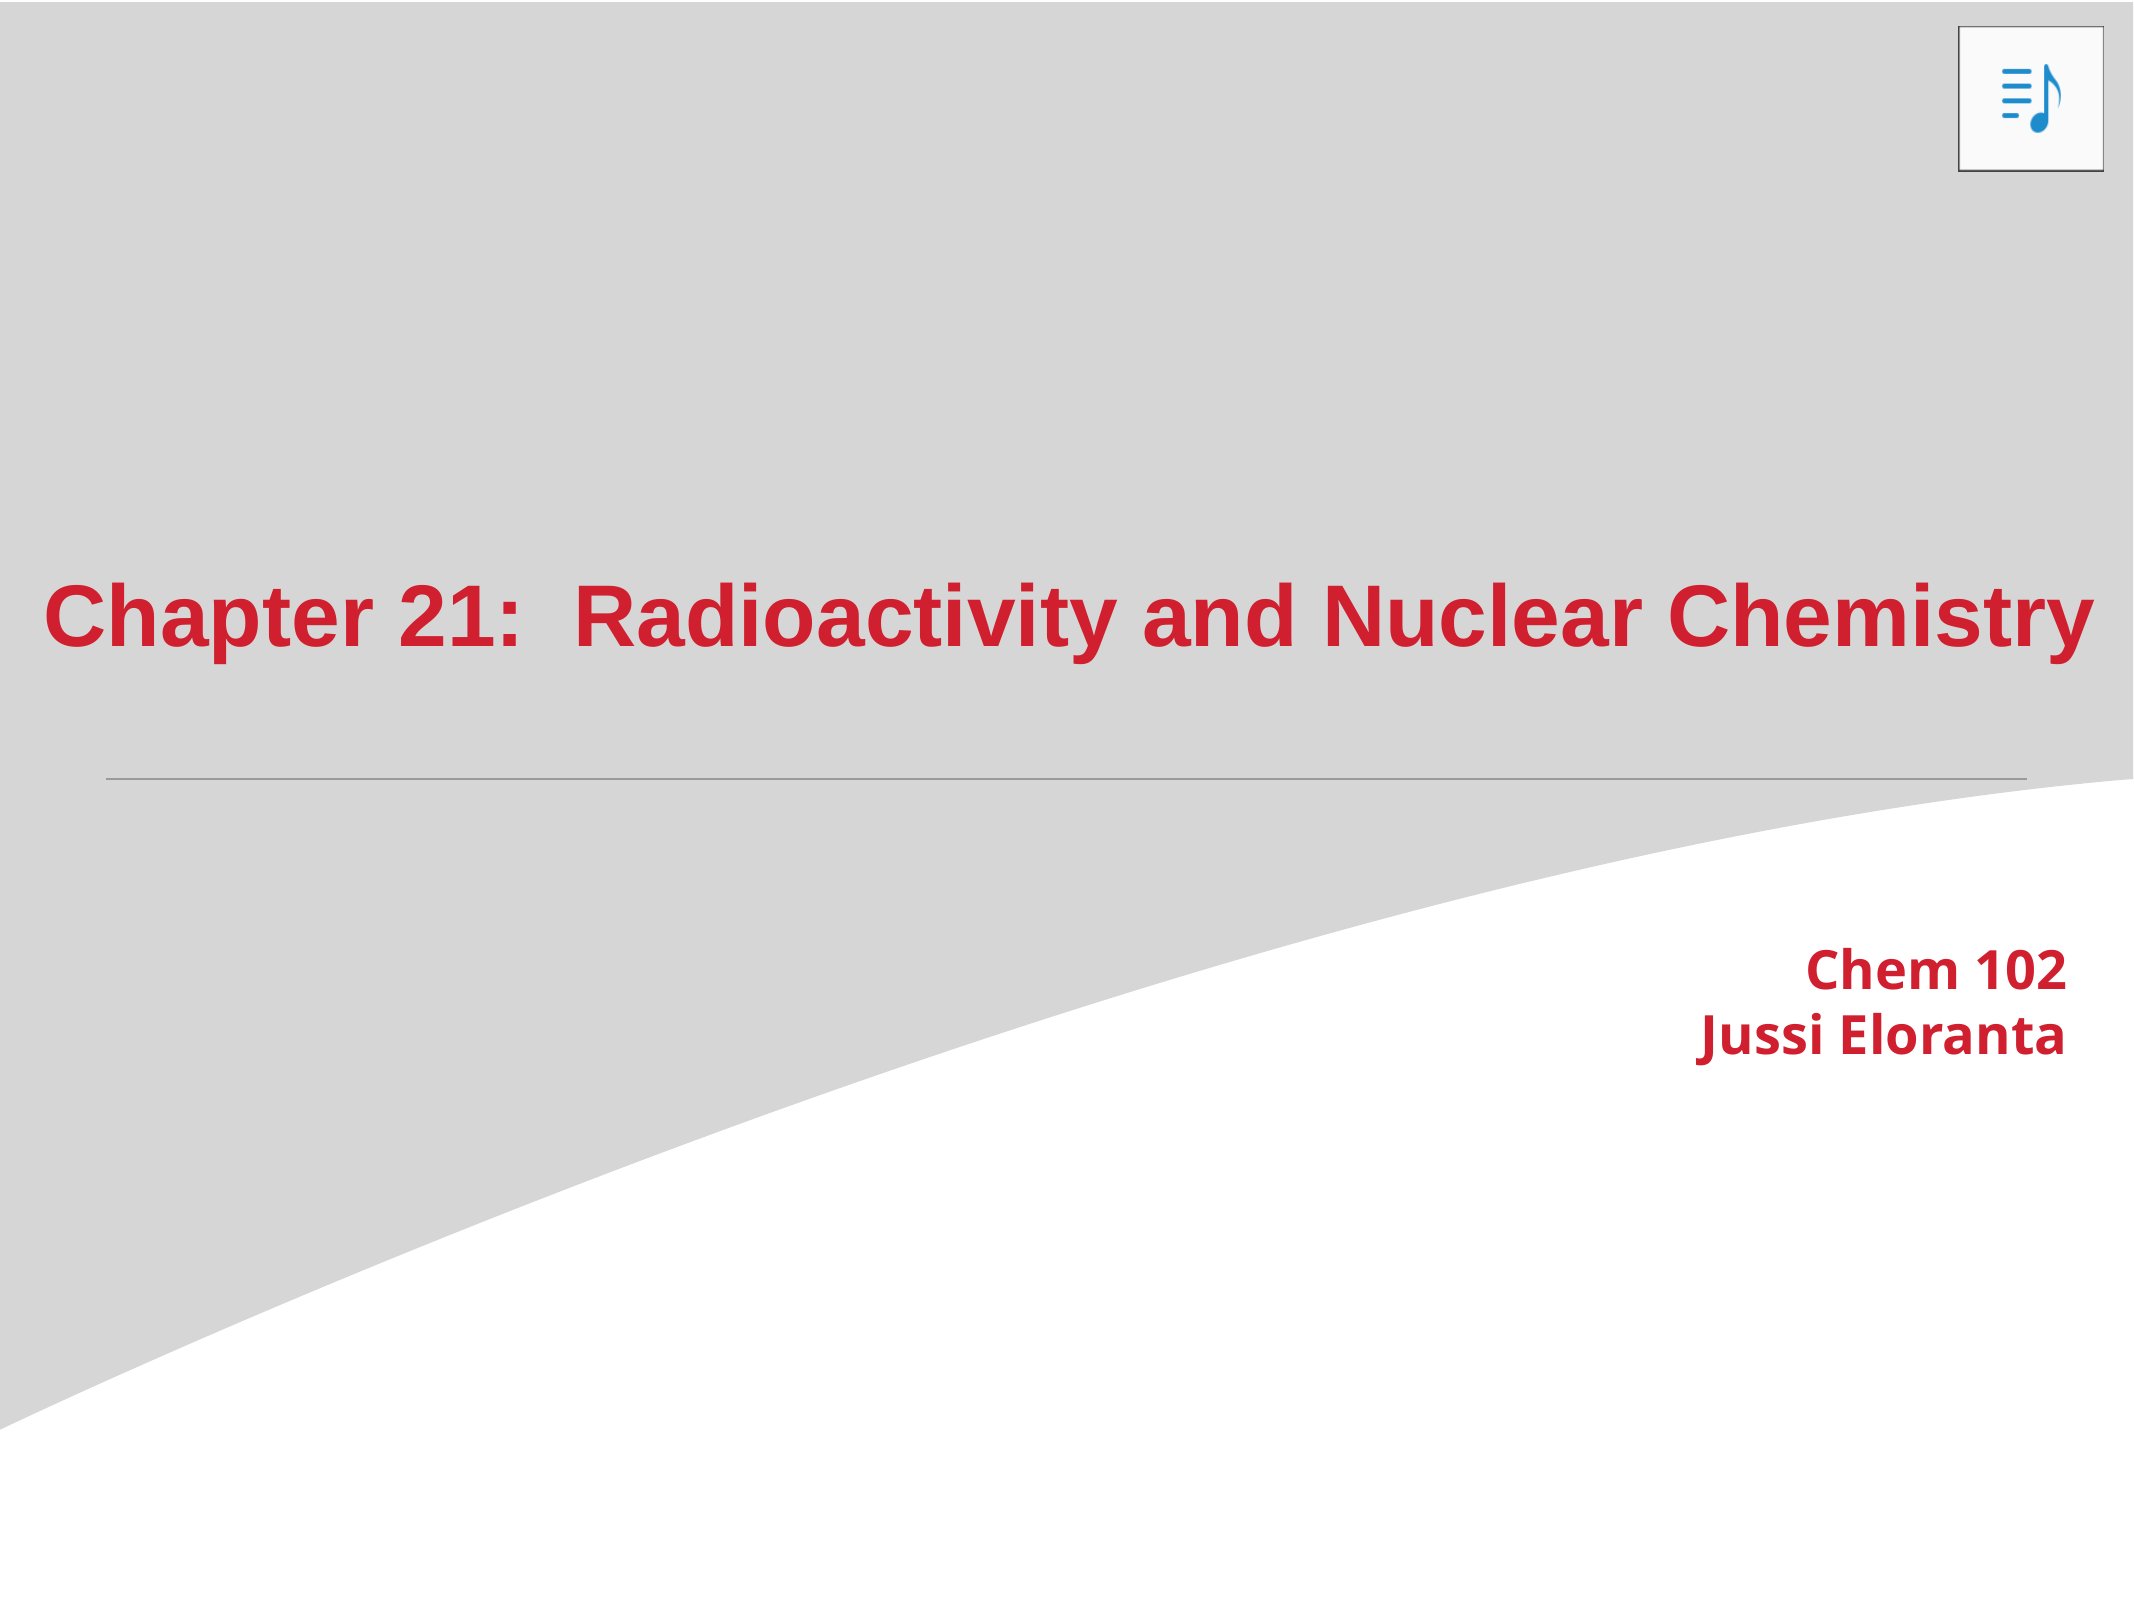

# Chapter 21: Radioactivity and Nuclear Chemistry
Chem 102
Jussi Eloranta